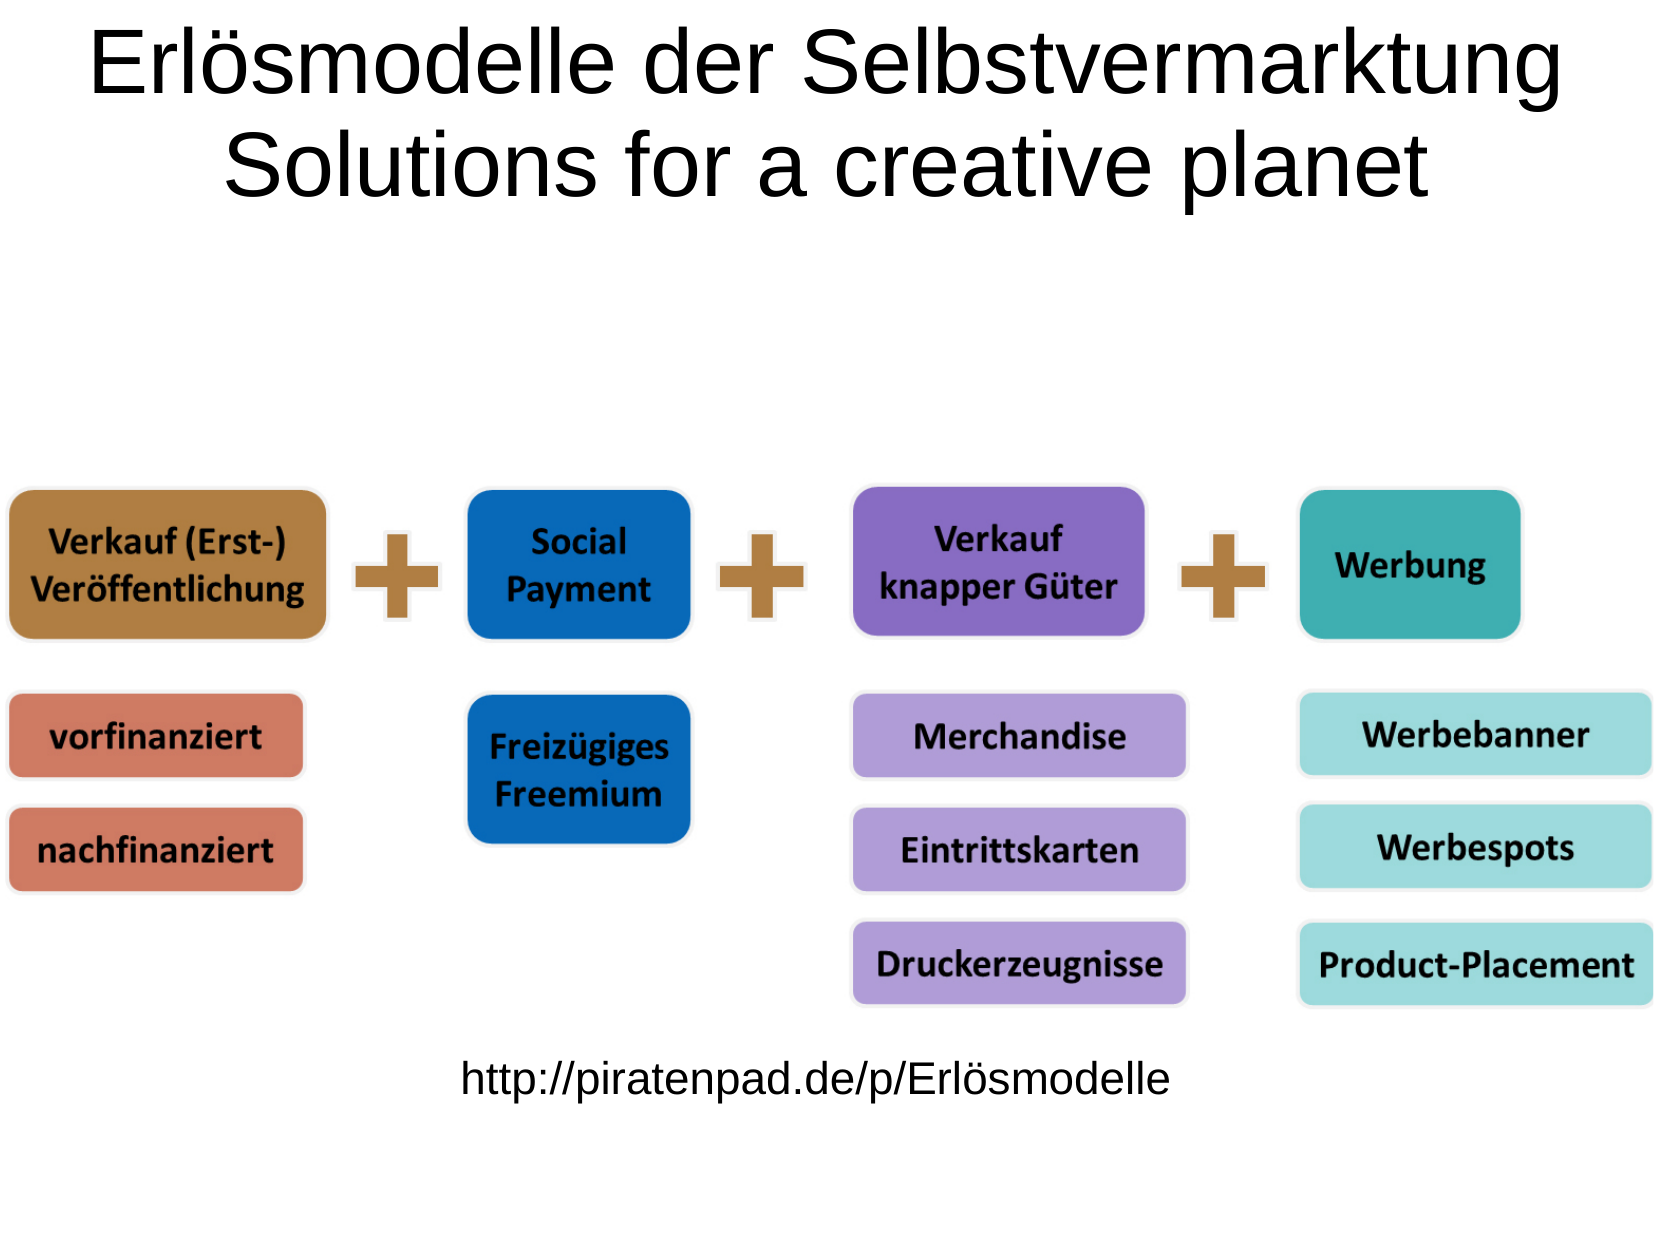

# Erlösmodelle der Selbstvermarktung Solutions for a creative planet
http://piratenpad.de/p/Erlösmodelle